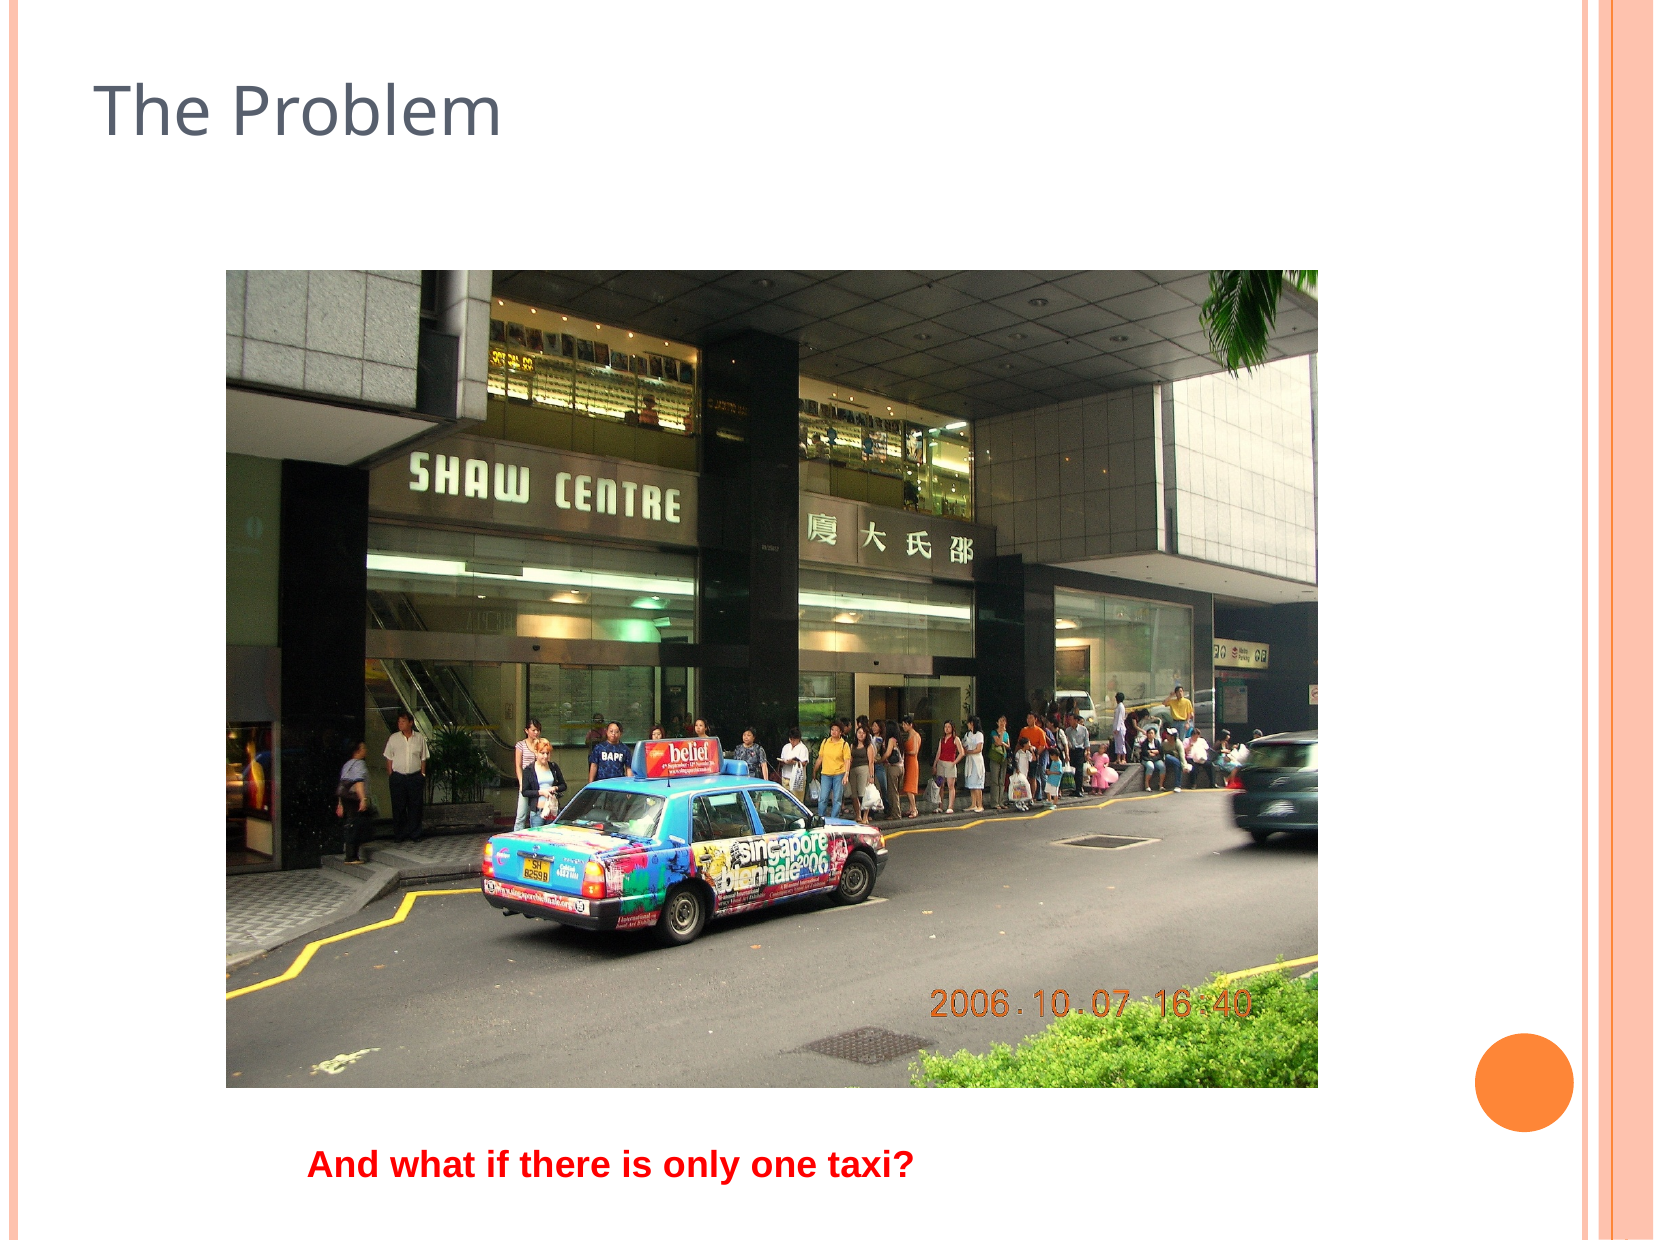

The Problem
And what if there is only one taxi?